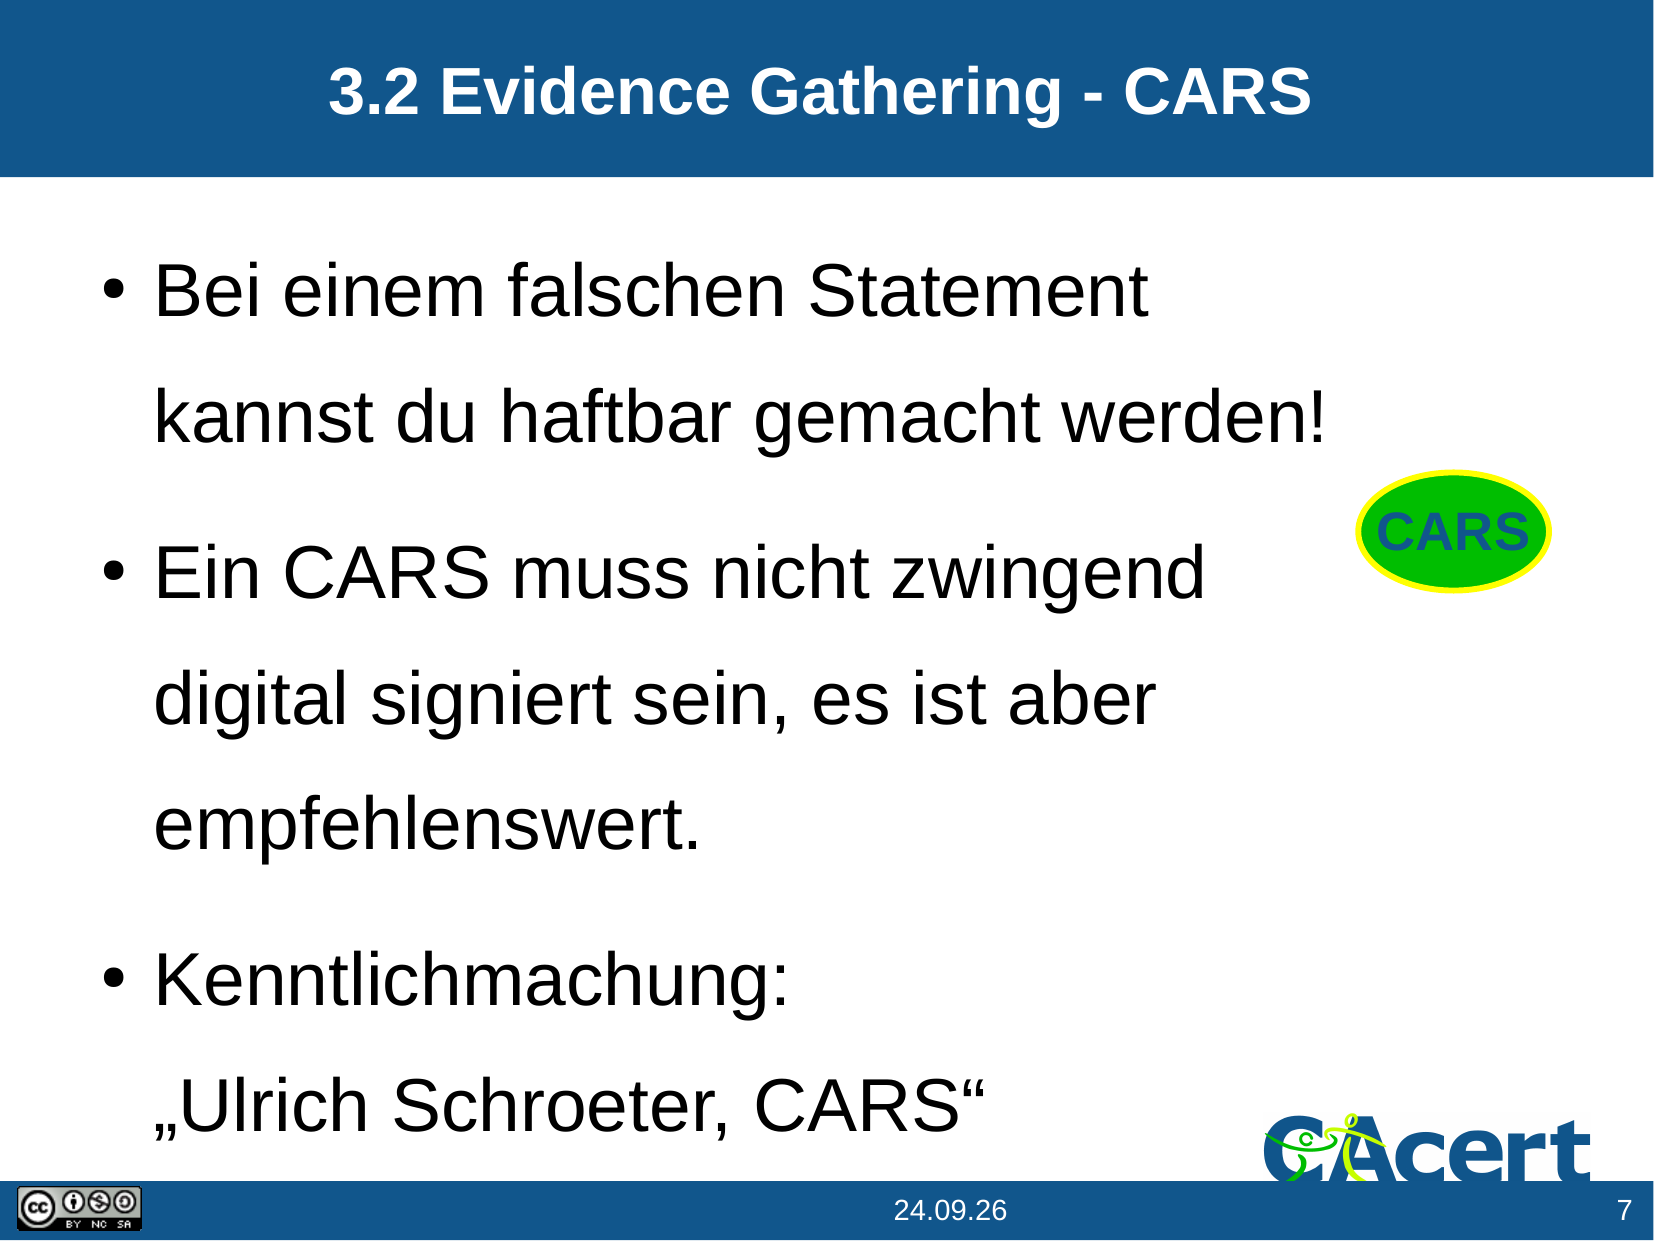

# 3.2 Evidence Gathering - CARS
Bei einem falschen Statement
kannst du haftbar gemacht werden!
Ein CARS muss nicht zwingend digital signiert sein, es ist aber empfehlenswert.
Kenntlichmachung:
„Ulrich Schroeter, CARS“
CARS